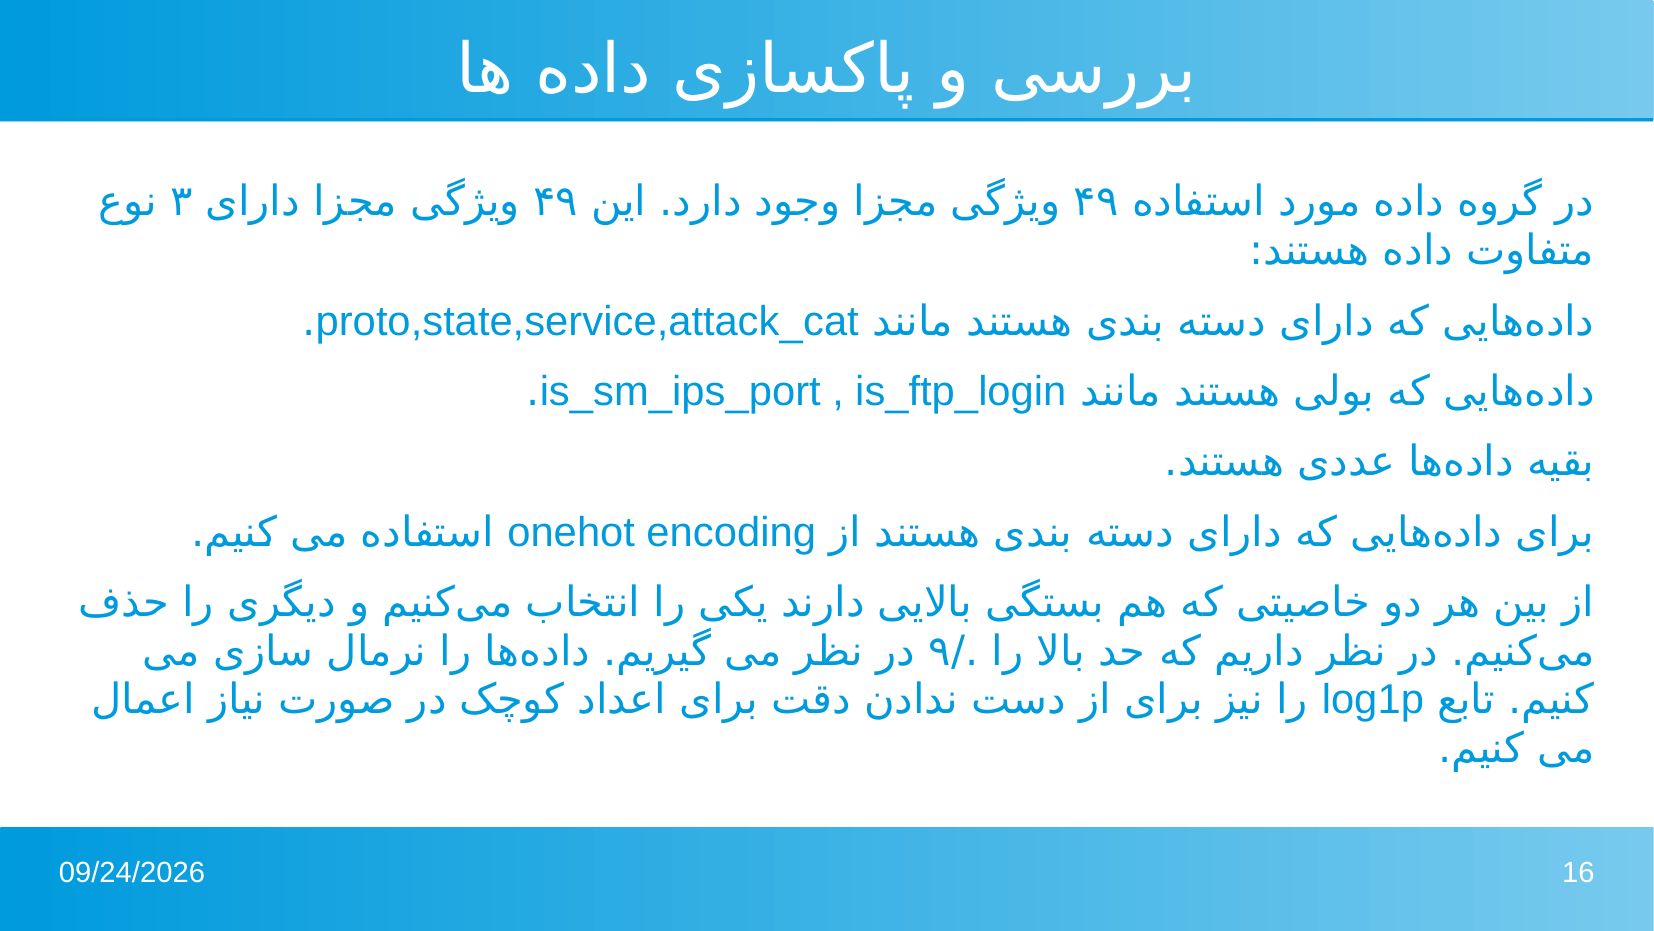

# بررسی و پاکسازی داده ها
در گروه داده مورد استفاده ۴۹ ویژگی مجزا وجود دارد. این ۴۹ ویژگی مجزا دارای ۳ نوع متفاوت داده هستند:
داده‌هایی که دارای دسته بندی هستند مانند proto,state,service,attack_cat.
داده‌هایی که بولی هستند مانند is_sm_ips_port , is_ftp_login.
بقیه داده‌ها عددی هستند.
برای داده‌هایی که دارای دسته بندی هستند از onehot encoding استفاده می کنیم.
از بین هر دو خاصیتی که هم بستگی بالایی دارند یکی را انتخاب می‌کنیم و دیگری را حذف می‌کنیم. در نظر داریم که حد بالا را ./۹ در نظر می گیریم. داده‌ها را نرمال سازی می کنیم. تابع log1p را نیز برای از دست ندادن دقت برای اعداد کوچک در صورت نیاز اعمال می کنیم.
16